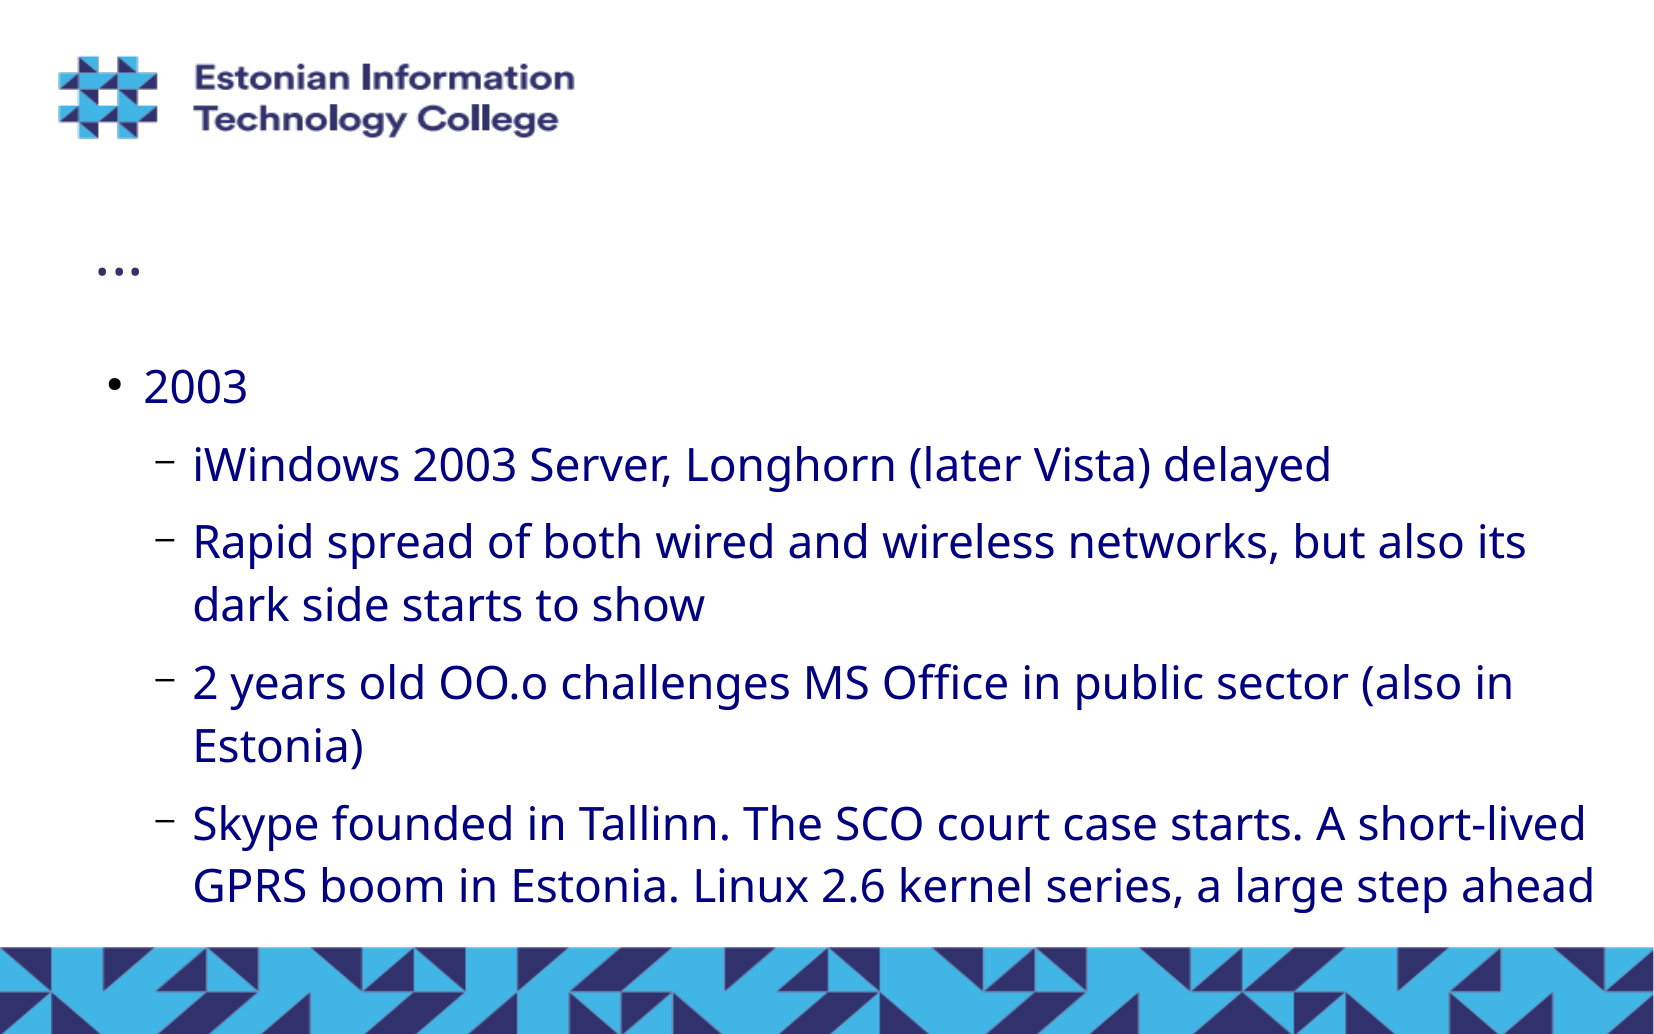

# ...
2003
iWindows 2003 Server, Longhorn (later Vista) delayed
Rapid spread of both wired and wireless networks, but also its dark side starts to show
2 years old OO.o challenges MS Office in public sector (also in Estonia)
Skype founded in Tallinn. The SCO court case starts. A short-lived GPRS boom in Estonia. Linux 2.6 kernel series, a large step ahead